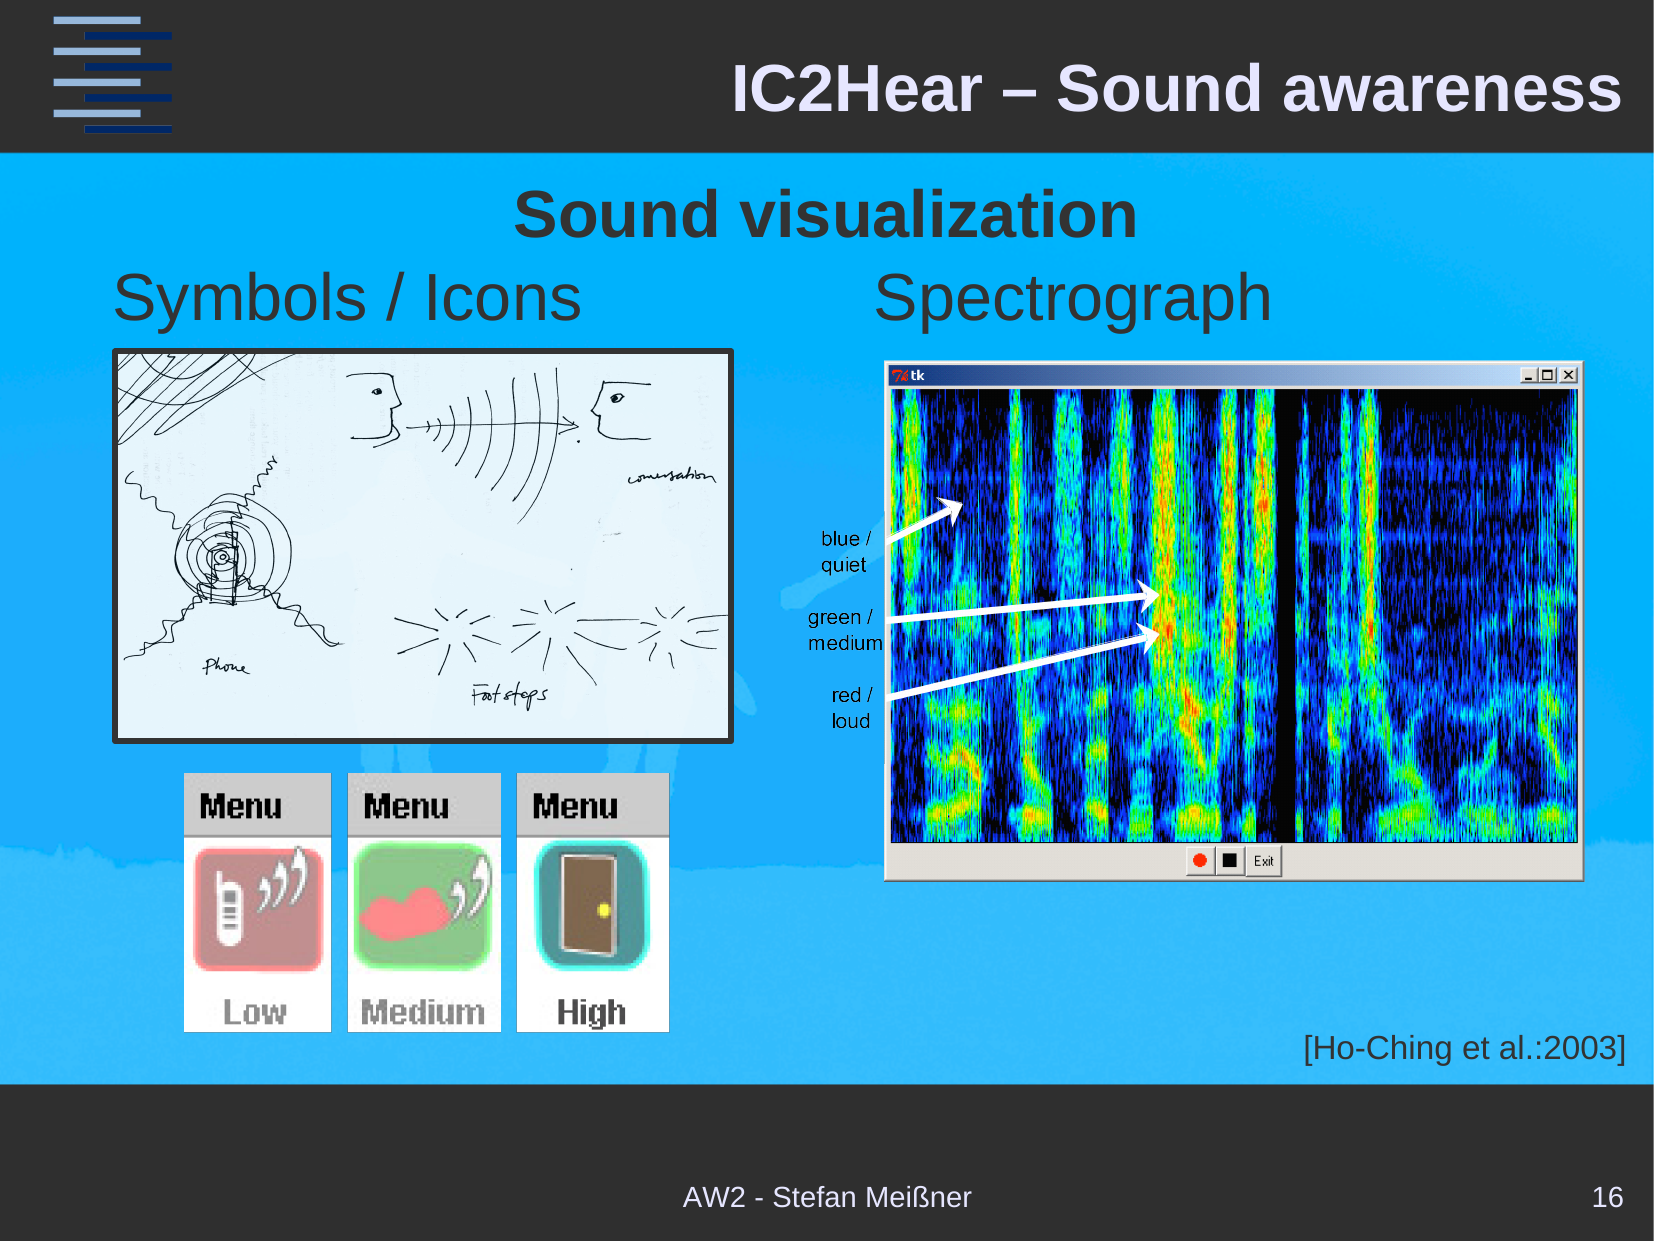

# IC2Hear – Sound awareness
Sound visualization
Spectrograph
Symbols / Icons
[Ho-Ching et al.:2003]
AW2 - Stefan Meißner
16